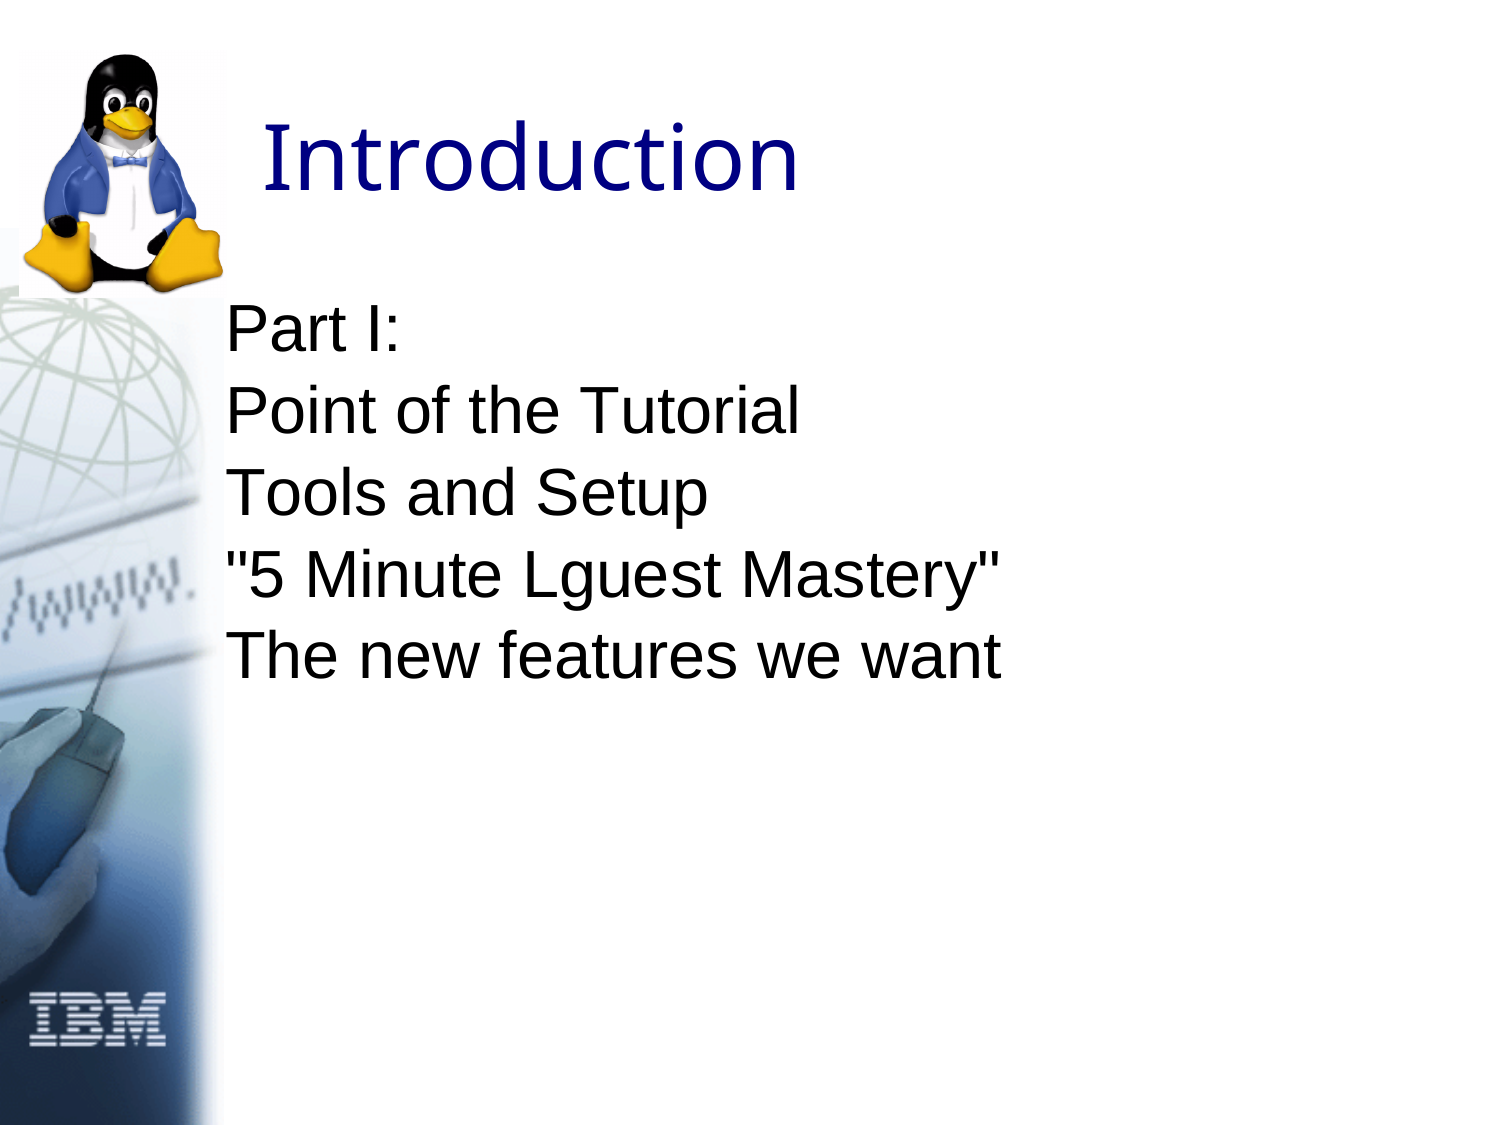

# Introduction
Part I:
Point of the Tutorial
Tools and Setup
"5 Minute Lguest Mastery"
The new features we want